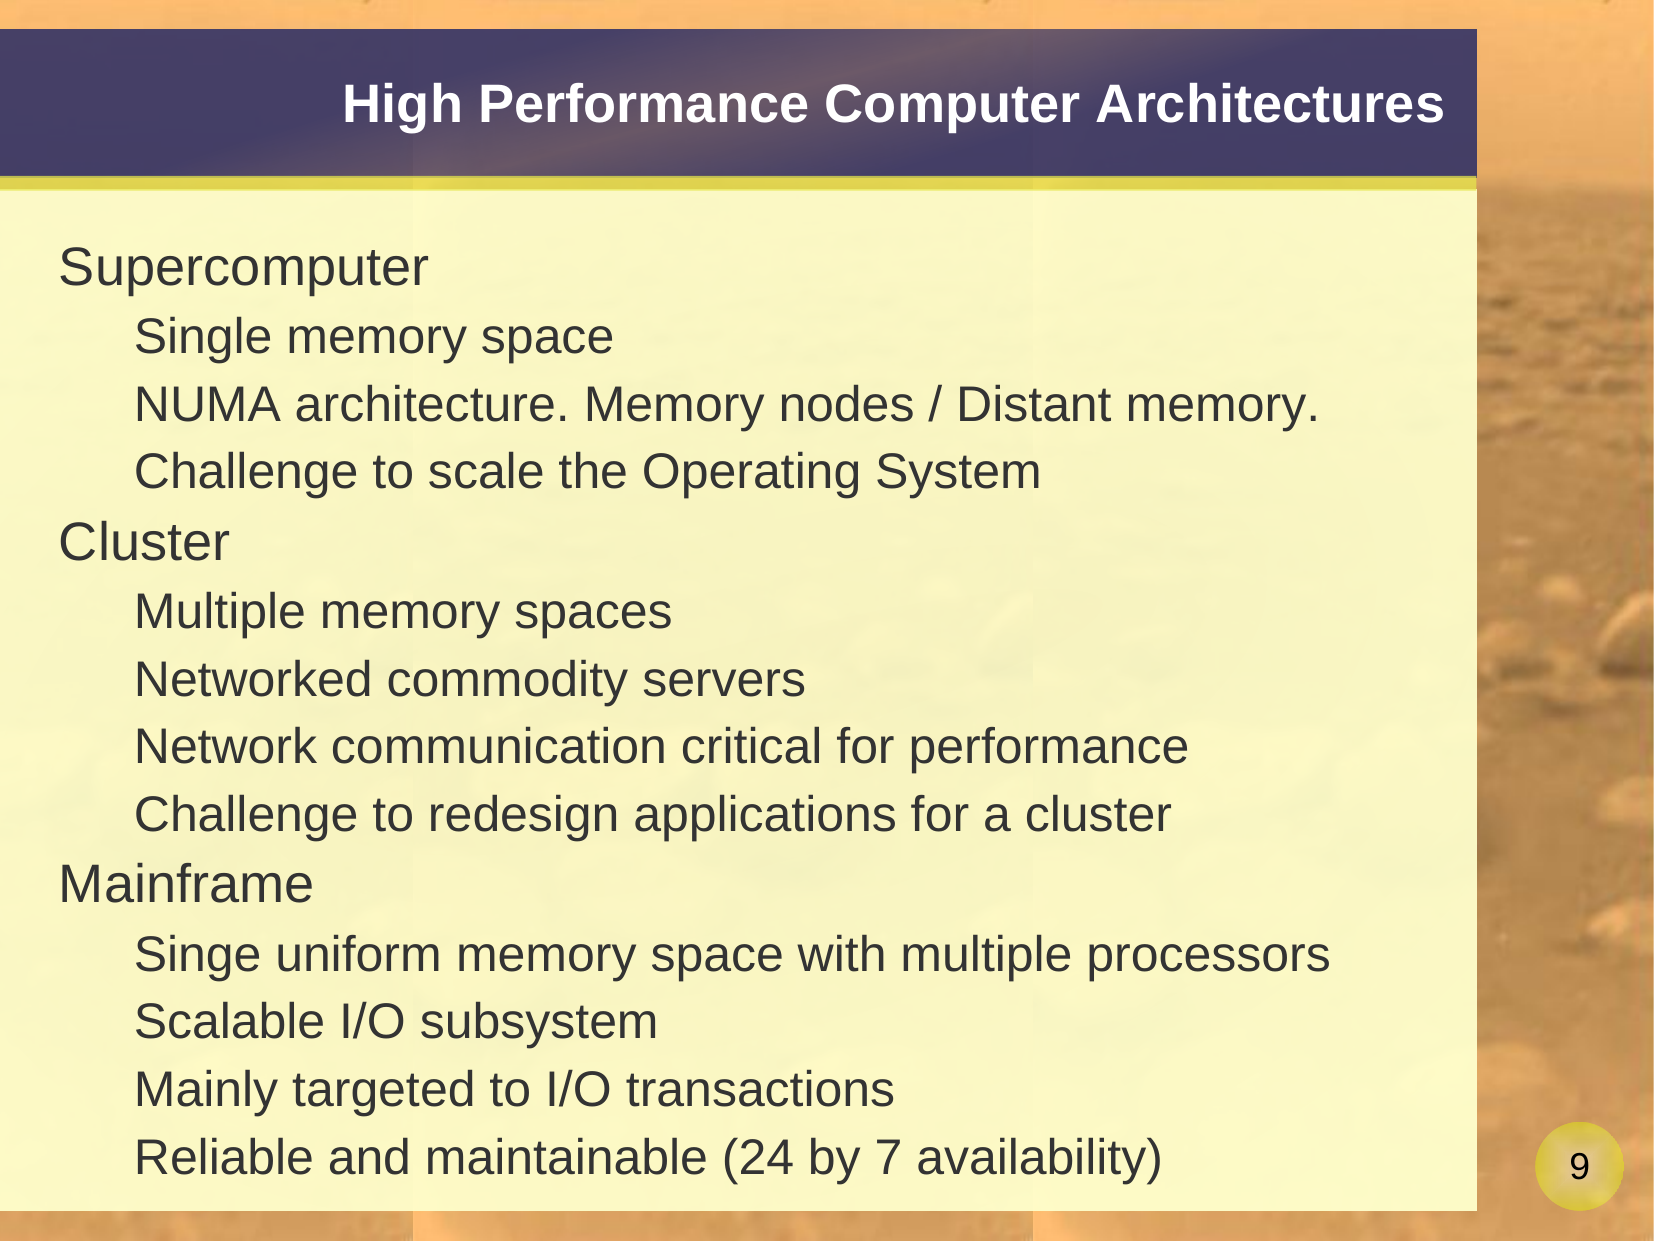

# High Performance Computer Architectures
Supercomputer
Single memory space
NUMA architecture. Memory nodes / Distant memory.
Challenge to scale the Operating System
Cluster
Multiple memory spaces
Networked commodity servers
Network communication critical for performance
Challenge to redesign applications for a cluster
Mainframe
Singe uniform memory space with multiple processors
Scalable I/O subsystem
Mainly targeted to I/O transactions
Reliable and maintainable (24 by 7 availability)